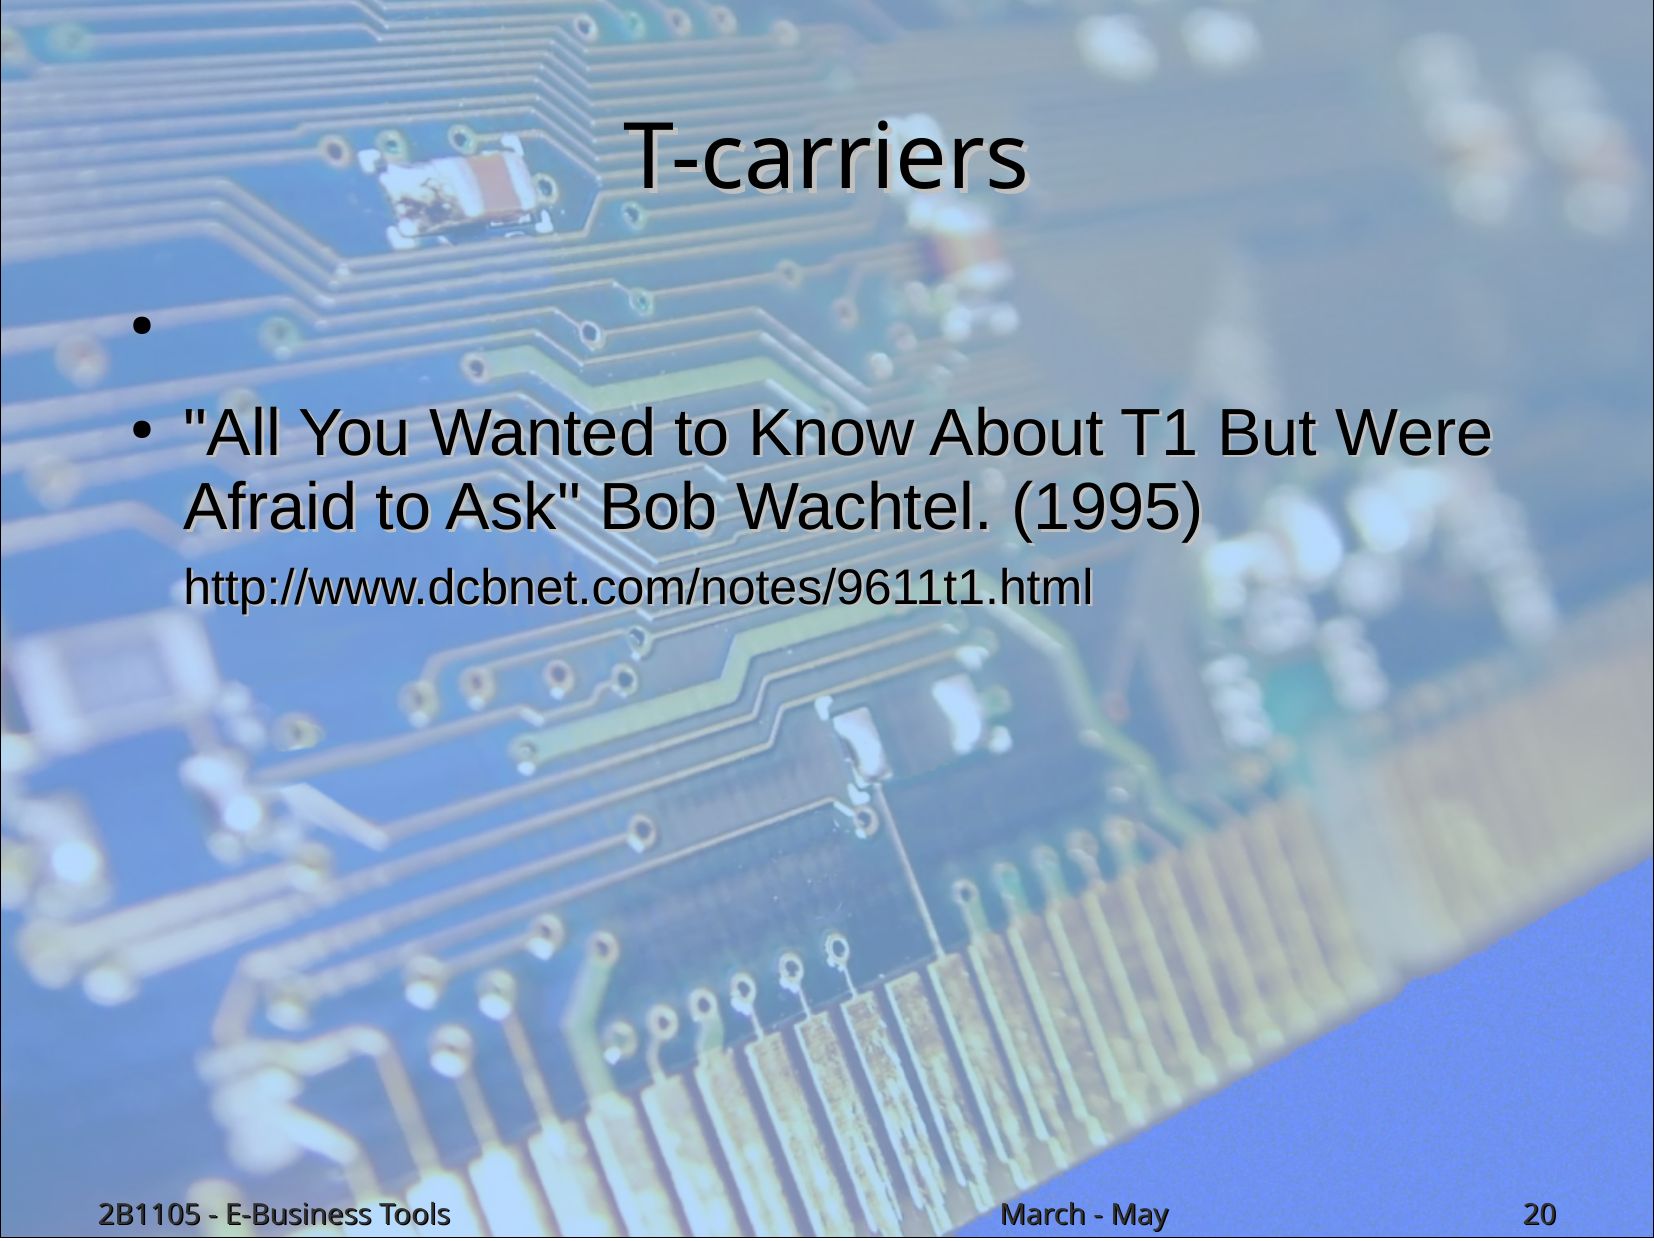

# T-carriers
"All You Wanted to Know About T1 But Were Afraid to Ask" Bob Wachtel. (1995)
http://www.dcbnet.com/notes/9611t1.html